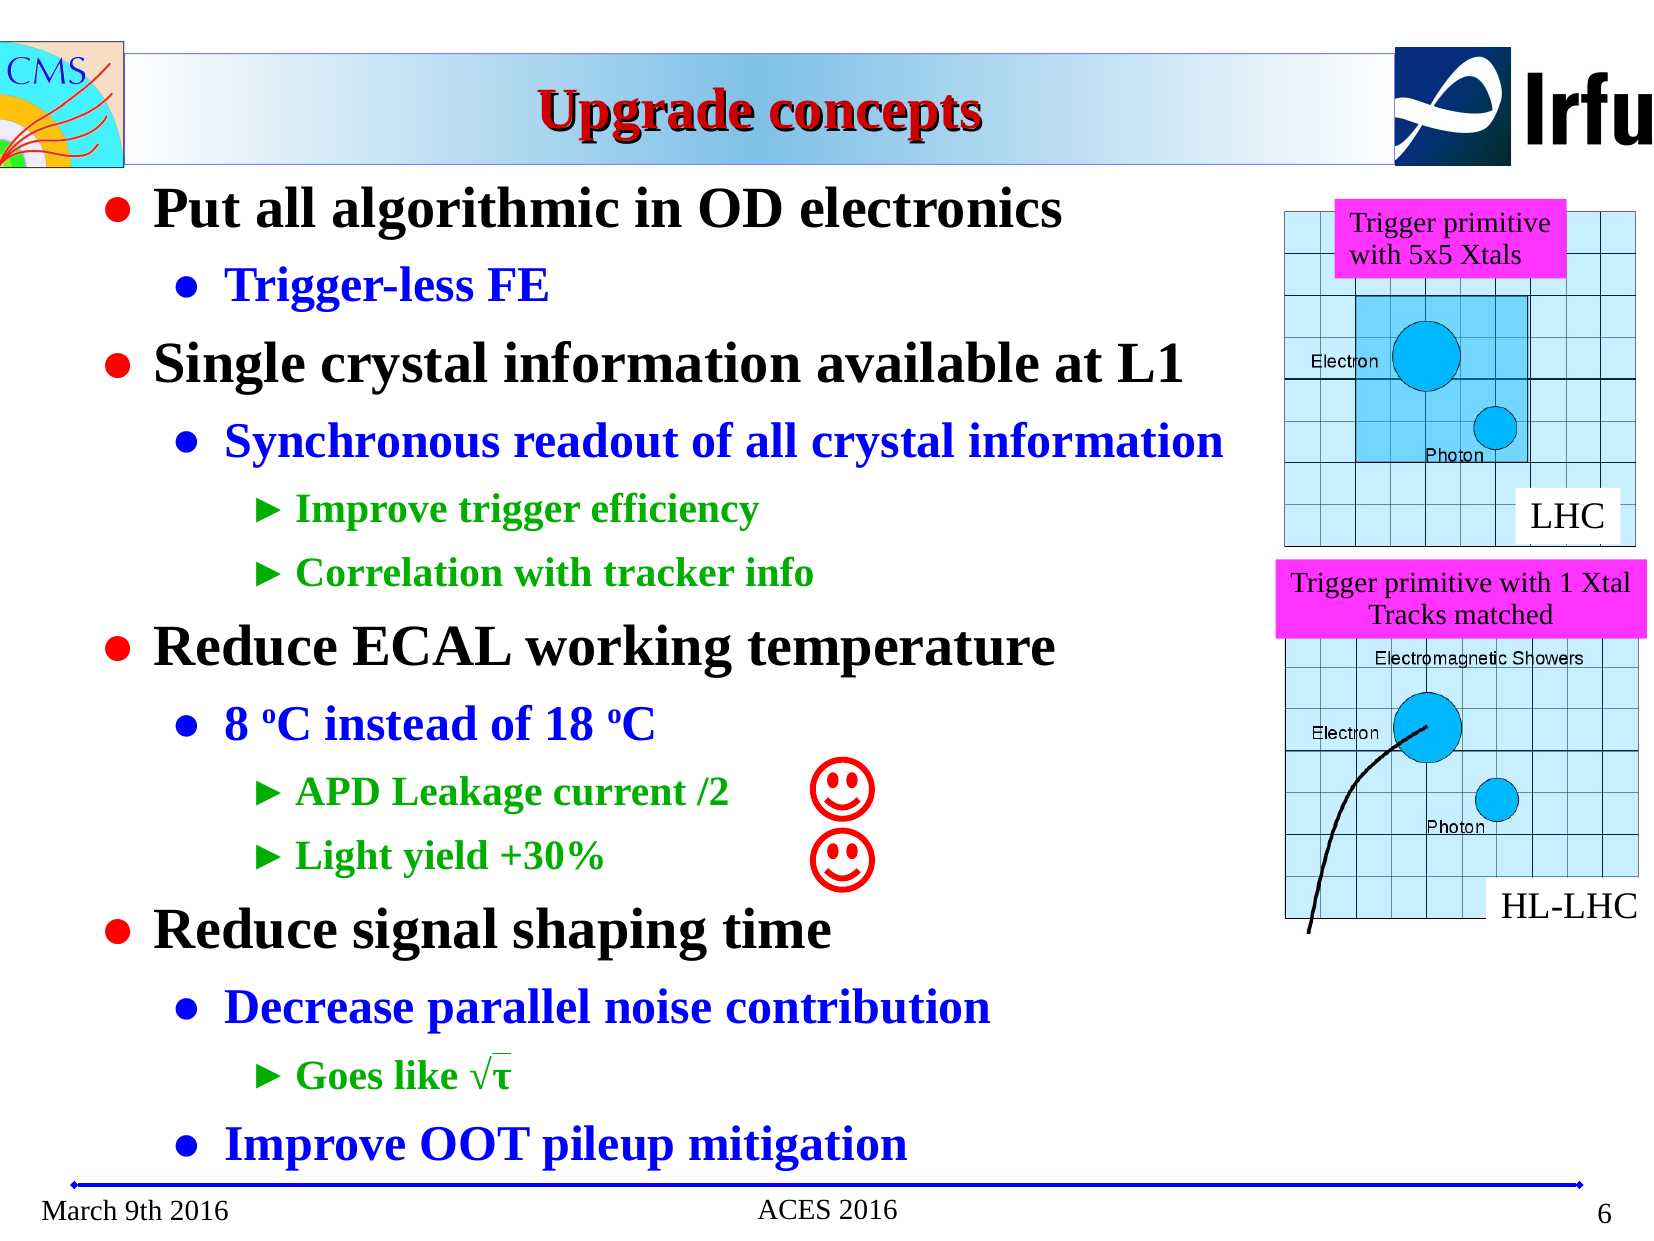

# Upgrade concepts
Put all algorithmic in OD electronics
Trigger-less FE
Single crystal information available at L1
Synchronous readout of all crystal information
Improve trigger efficiency
Correlation with tracker info
Reduce ECAL working temperature
8 oC instead of 18 oC
APD Leakage current /2
Light yield +30%
Reduce signal shaping time
Decrease parallel noise contribution
Goes like √τ
Improve OOT pileup mitigation
Trigger primitive
with 5x5 Xtals
LHC
Trigger primitive with 1 Xtal
Tracks matched
HL-LHC
ACES 2016
March 9th 2016
6